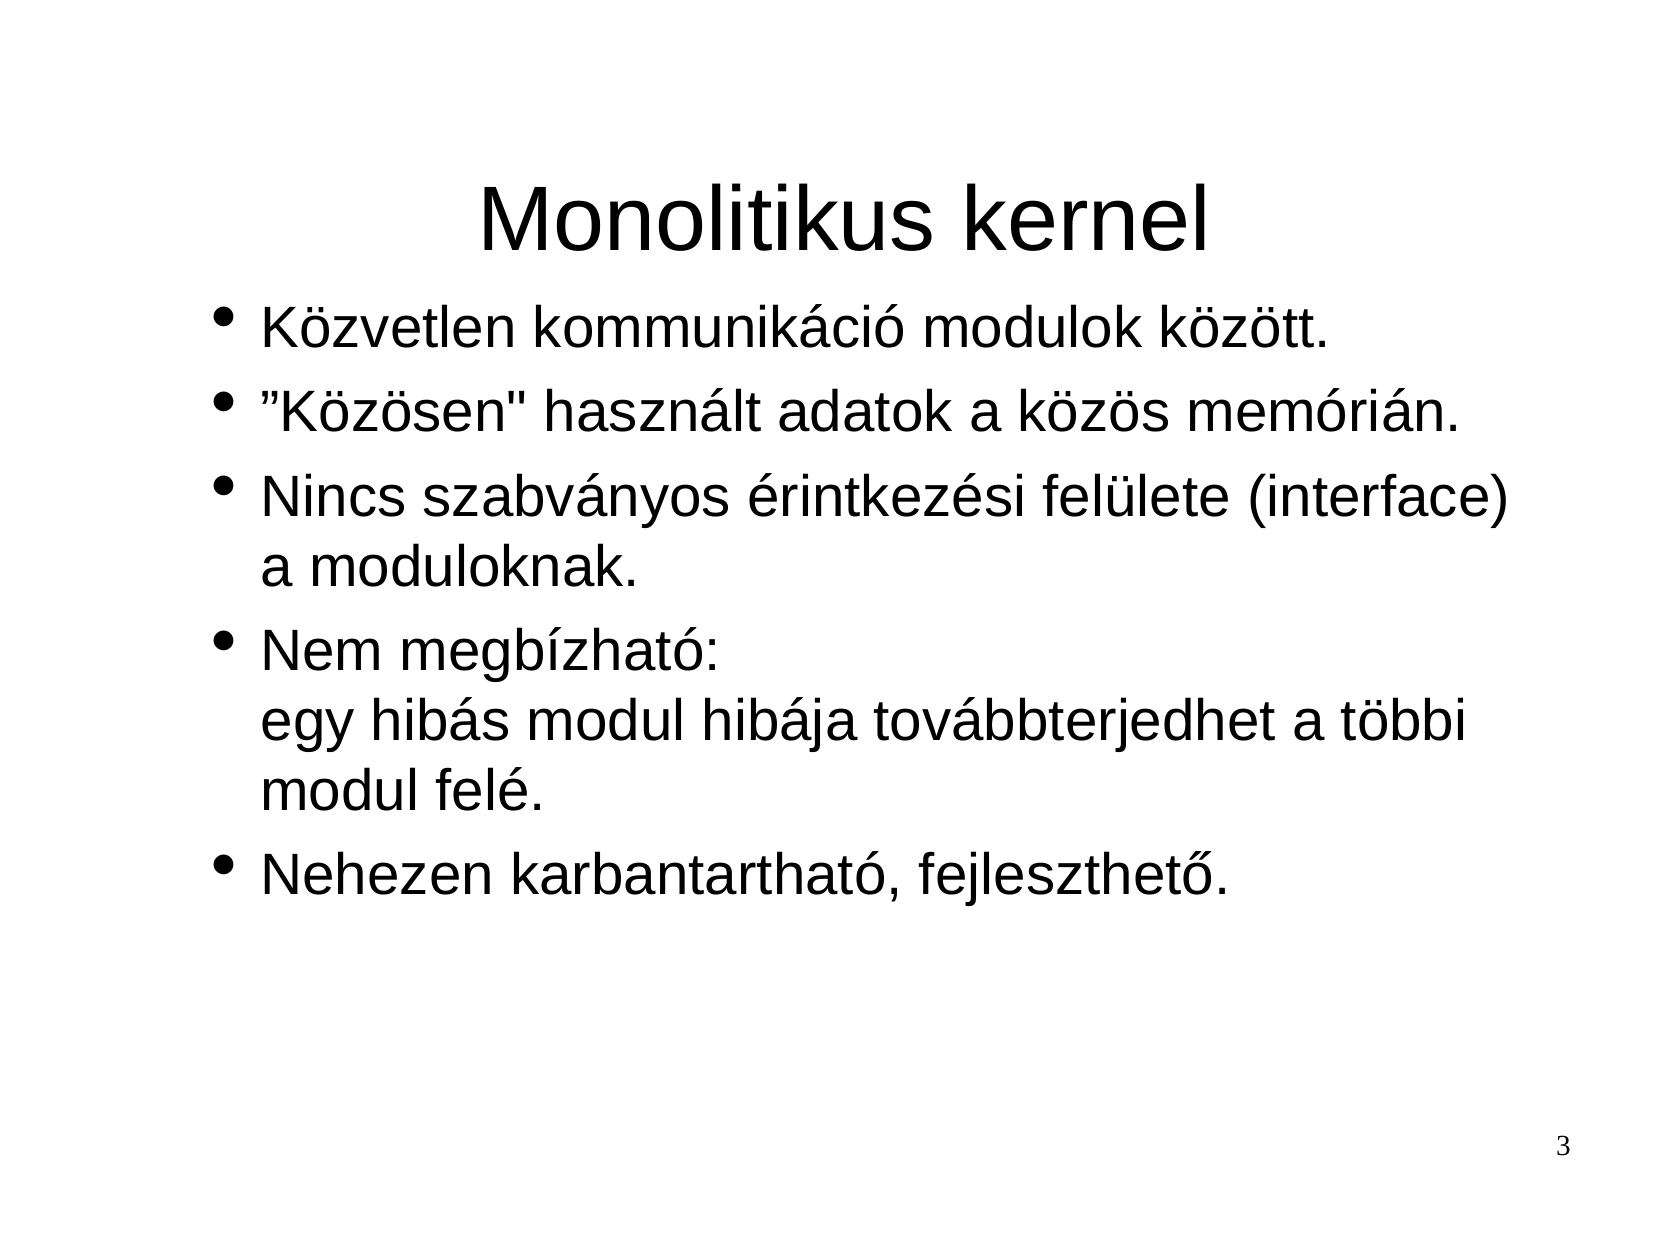

# Monolitikus kernel
Közvetlen kommunikáció modulok között.
”Közösen" használt adatok a közös memórián.
Nincs szabványos érintkezési felülete (interface) a moduloknak.
Nem megbízható:
egy hibás modul hibája továbbterjedhet a többi modul felé.
Nehezen karbantartható, fejleszthető.
3